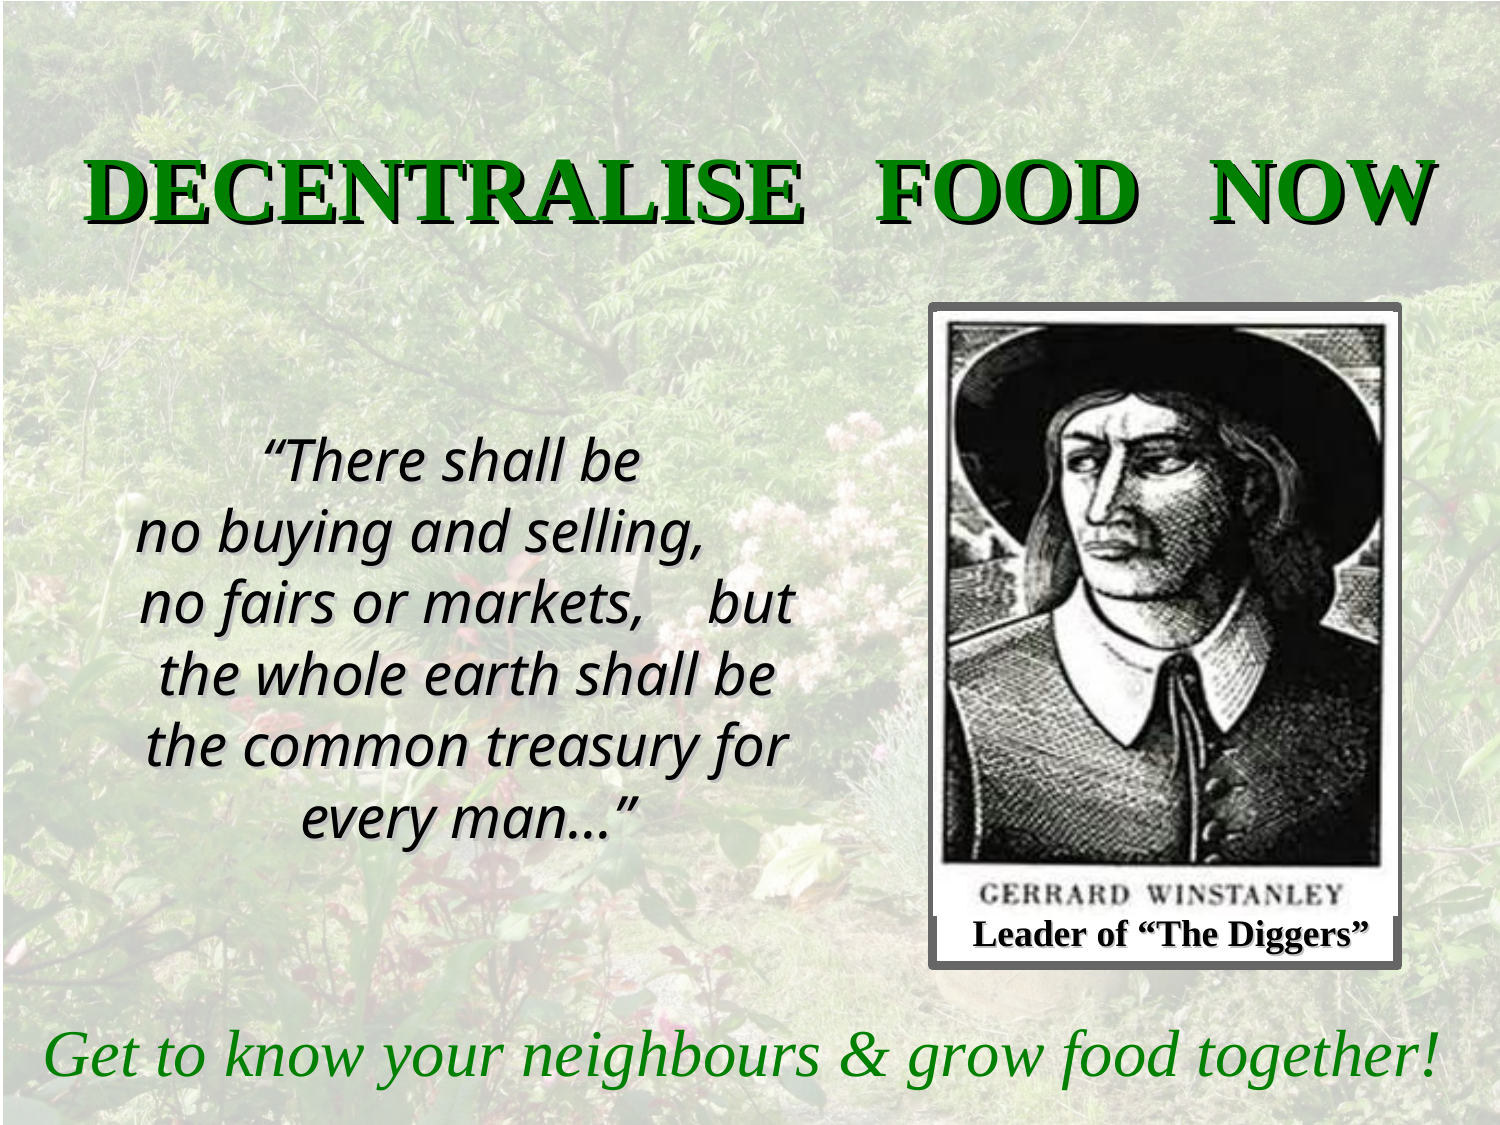

DECENTRALISE FOOD NOW
Leader of “The Diggers”
 “There shall be no buying and selling, no fairs or markets, but the whole earth shall be the common treasury for every man...”
Get to know your neighbours & grow food together!